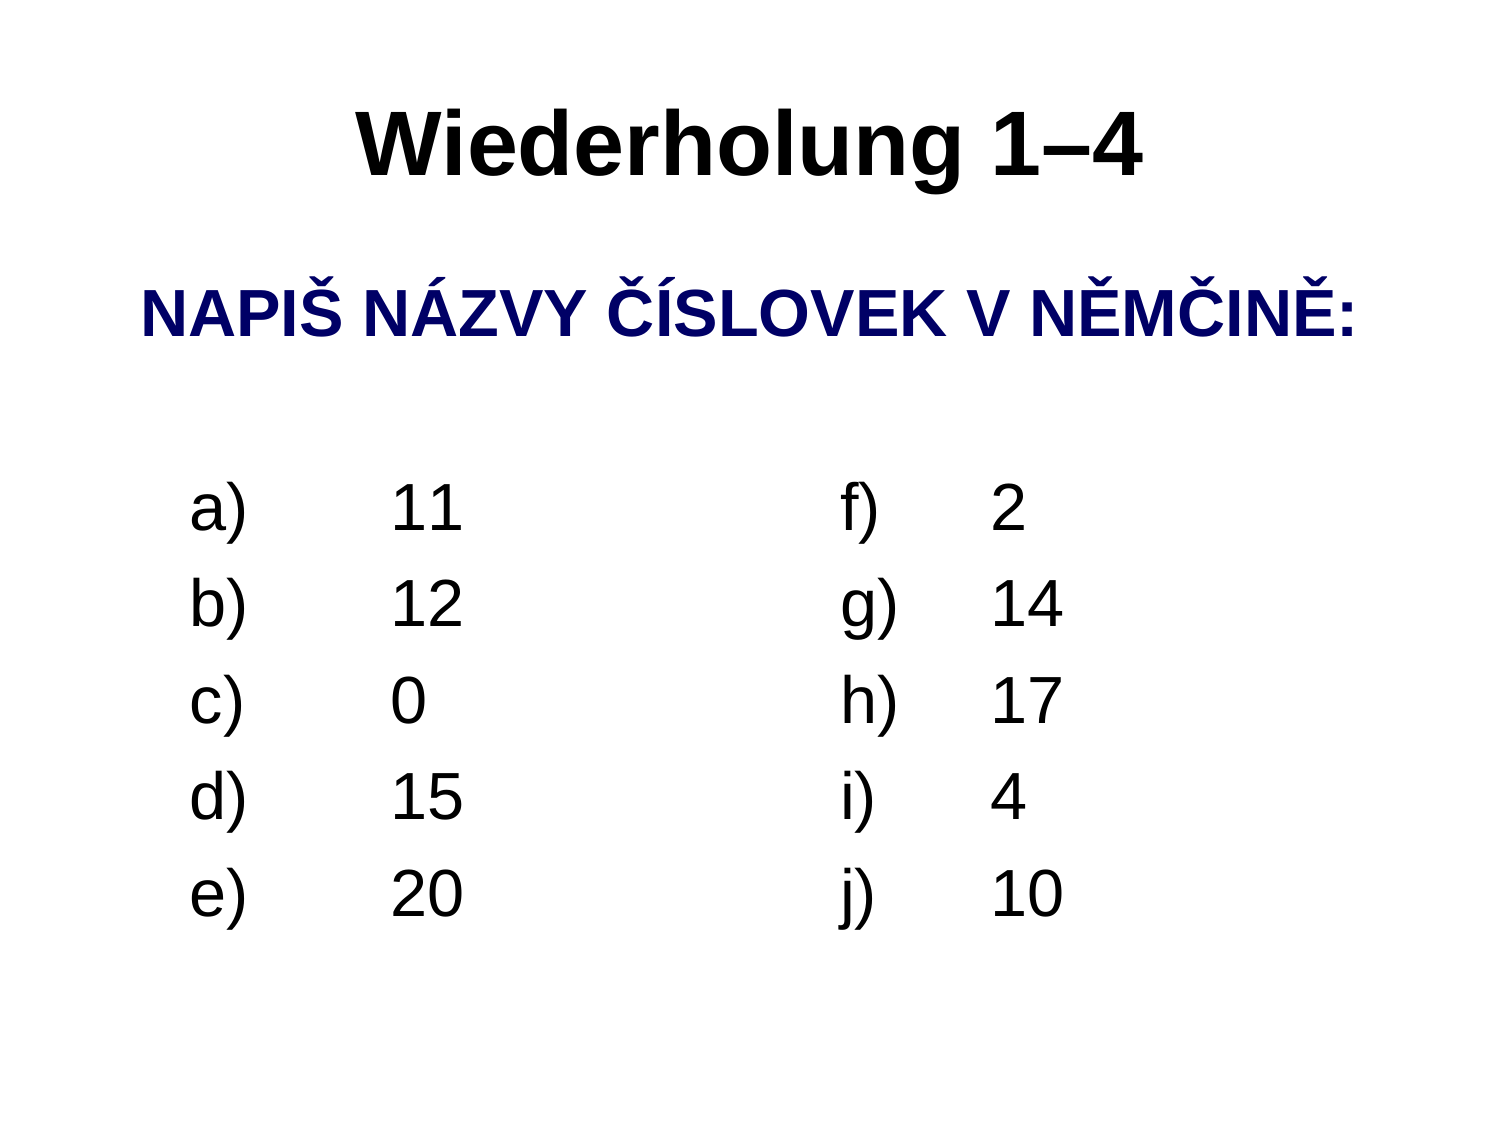

# Wiederholung 1–4
NAPIŠ NÁZVY ČÍSLOVEK V NĚMČINĚ:
	a)	11			f) 	2
	b)	12			g) 	14
	c)	0			h) 	17
	d)	15			i) 	4
	e)	20			j) 	10